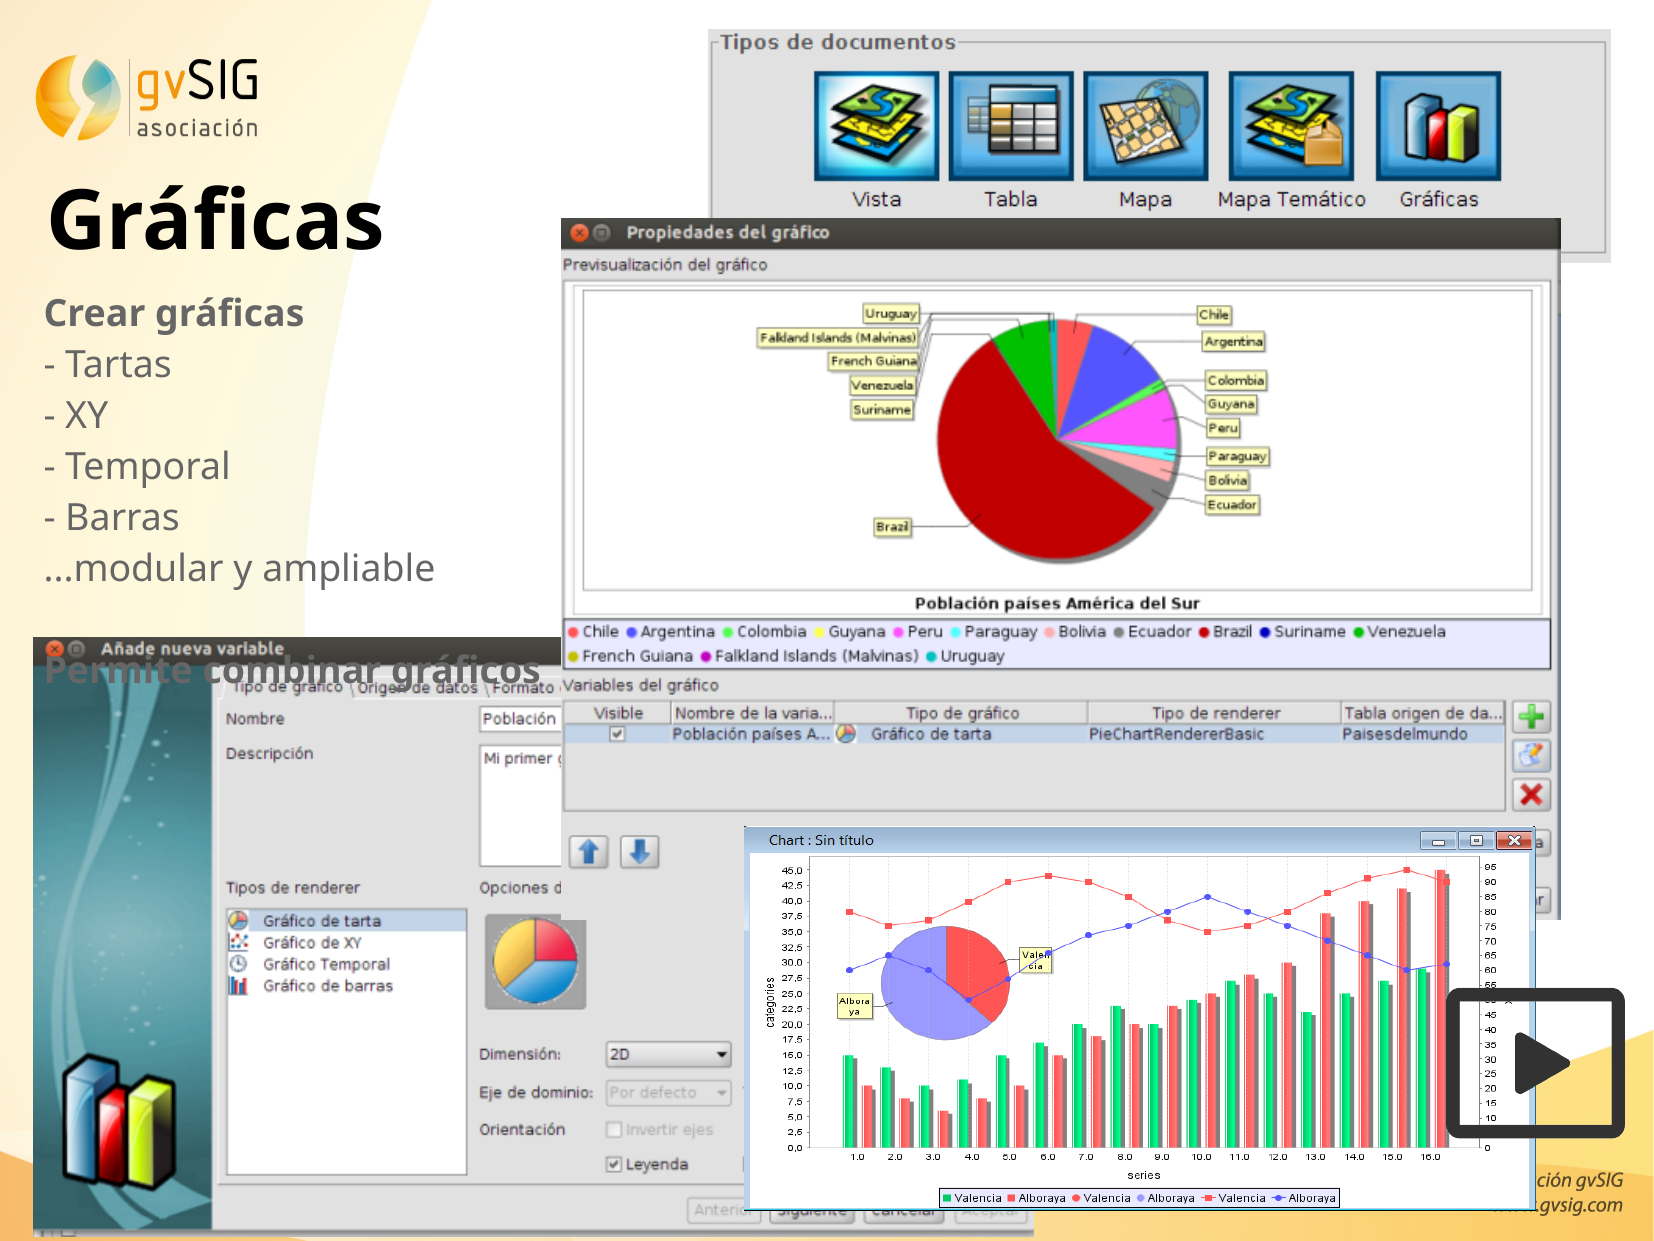

# Gráficas
Crear gráficas
- Tartas
- XY
- Temporal
- Barras
...modular y ampliable
Permite combinar gráficos